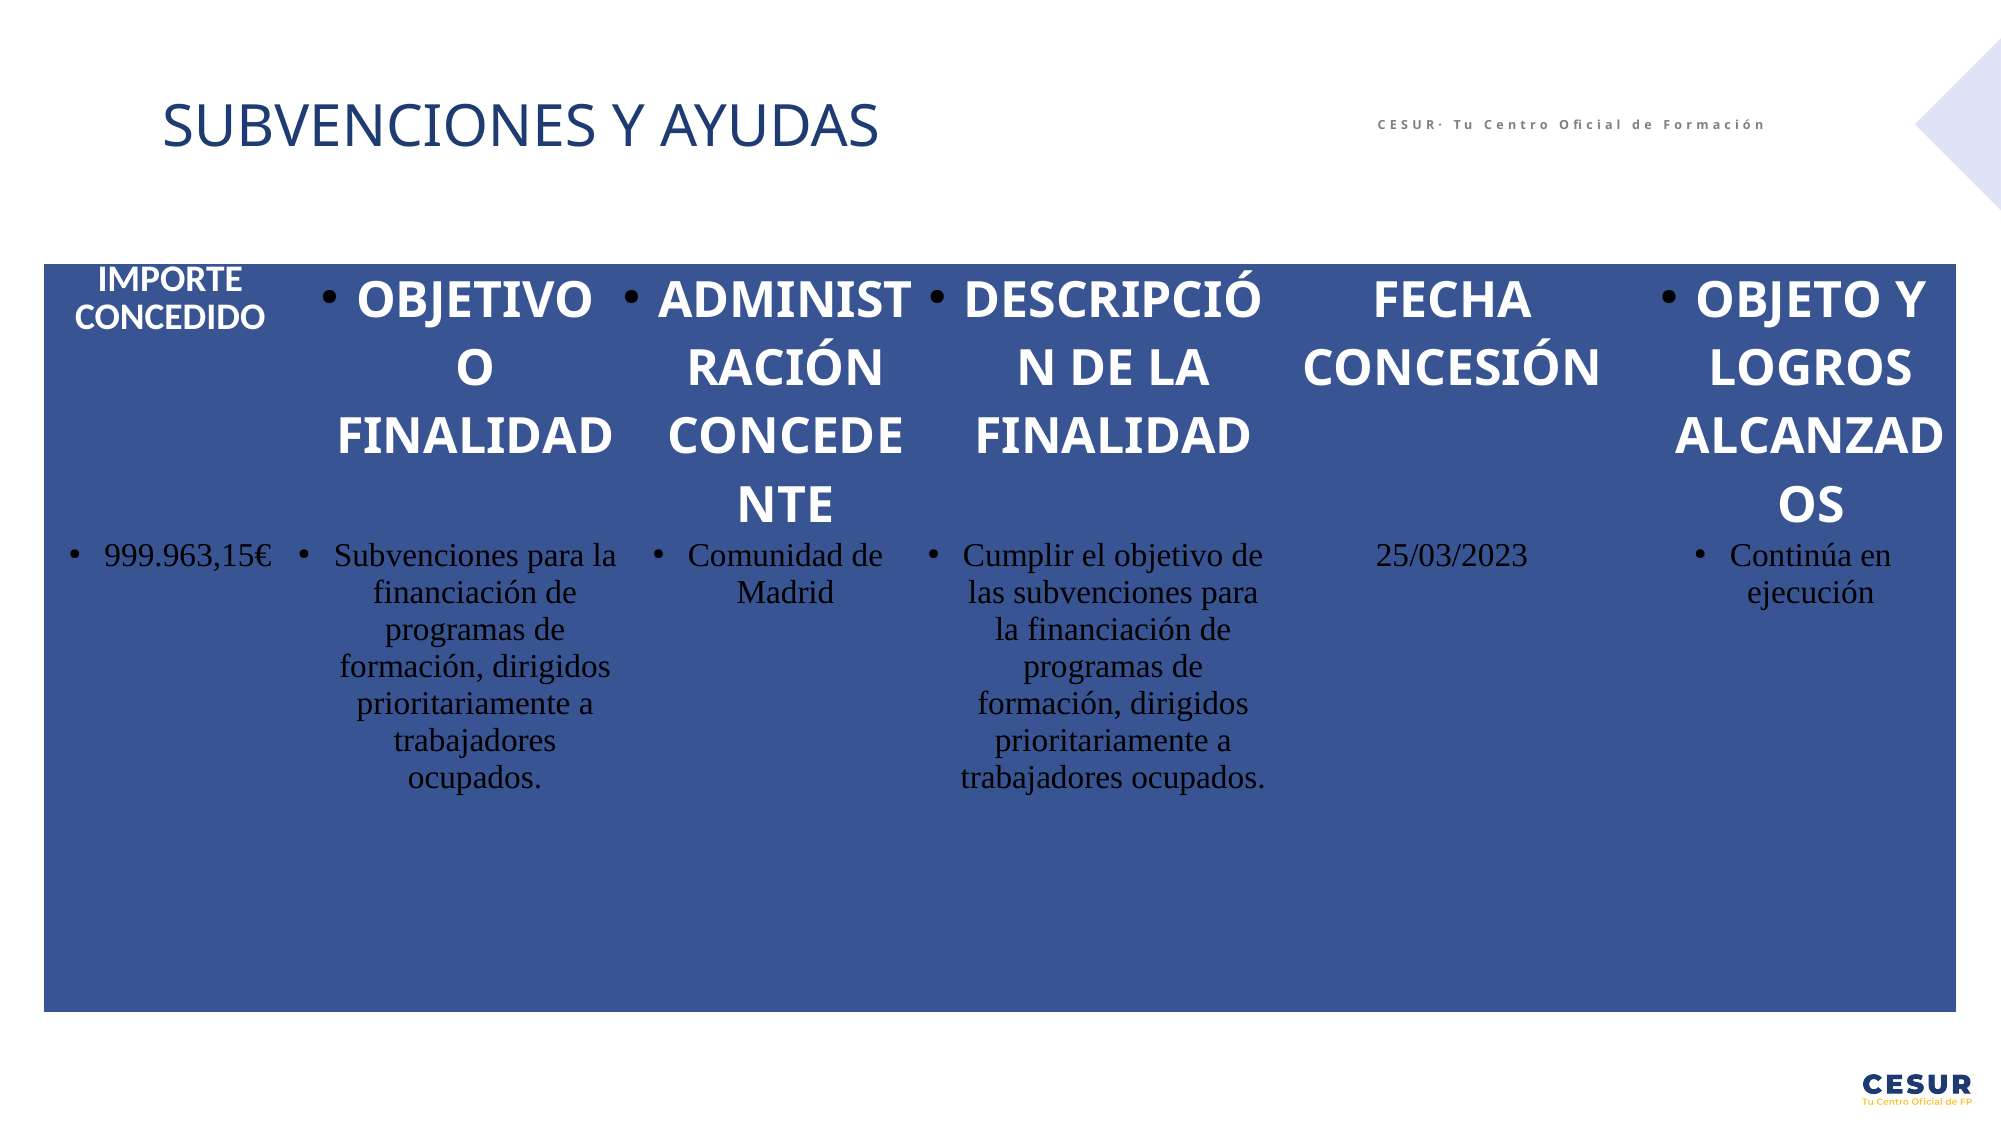

# SUBVENCIONES Y AYUDAS
| IMPORTE CONCEDIDO | OBJETIVO O FINALIDAD | ADMINISTRACIÓN CONCEDENTE | DESCRIPCIÓN DE LA FINALIDAD | FECHA CONCESIÓN | OBJETO Y LOGROS ALCANZADOS |
| --- | --- | --- | --- | --- | --- |
| 999.963,15€ | Subvenciones para la financiación de programas de formación, dirigidos prioritariamente a trabajadores ocupados. | Comunidad de Madrid | Cumplir el objetivo de las subvenciones para la financiación de programas de formación, dirigidos prioritariamente a trabajadores ocupados. | 25/03/2023 | Continúa en ejecución |